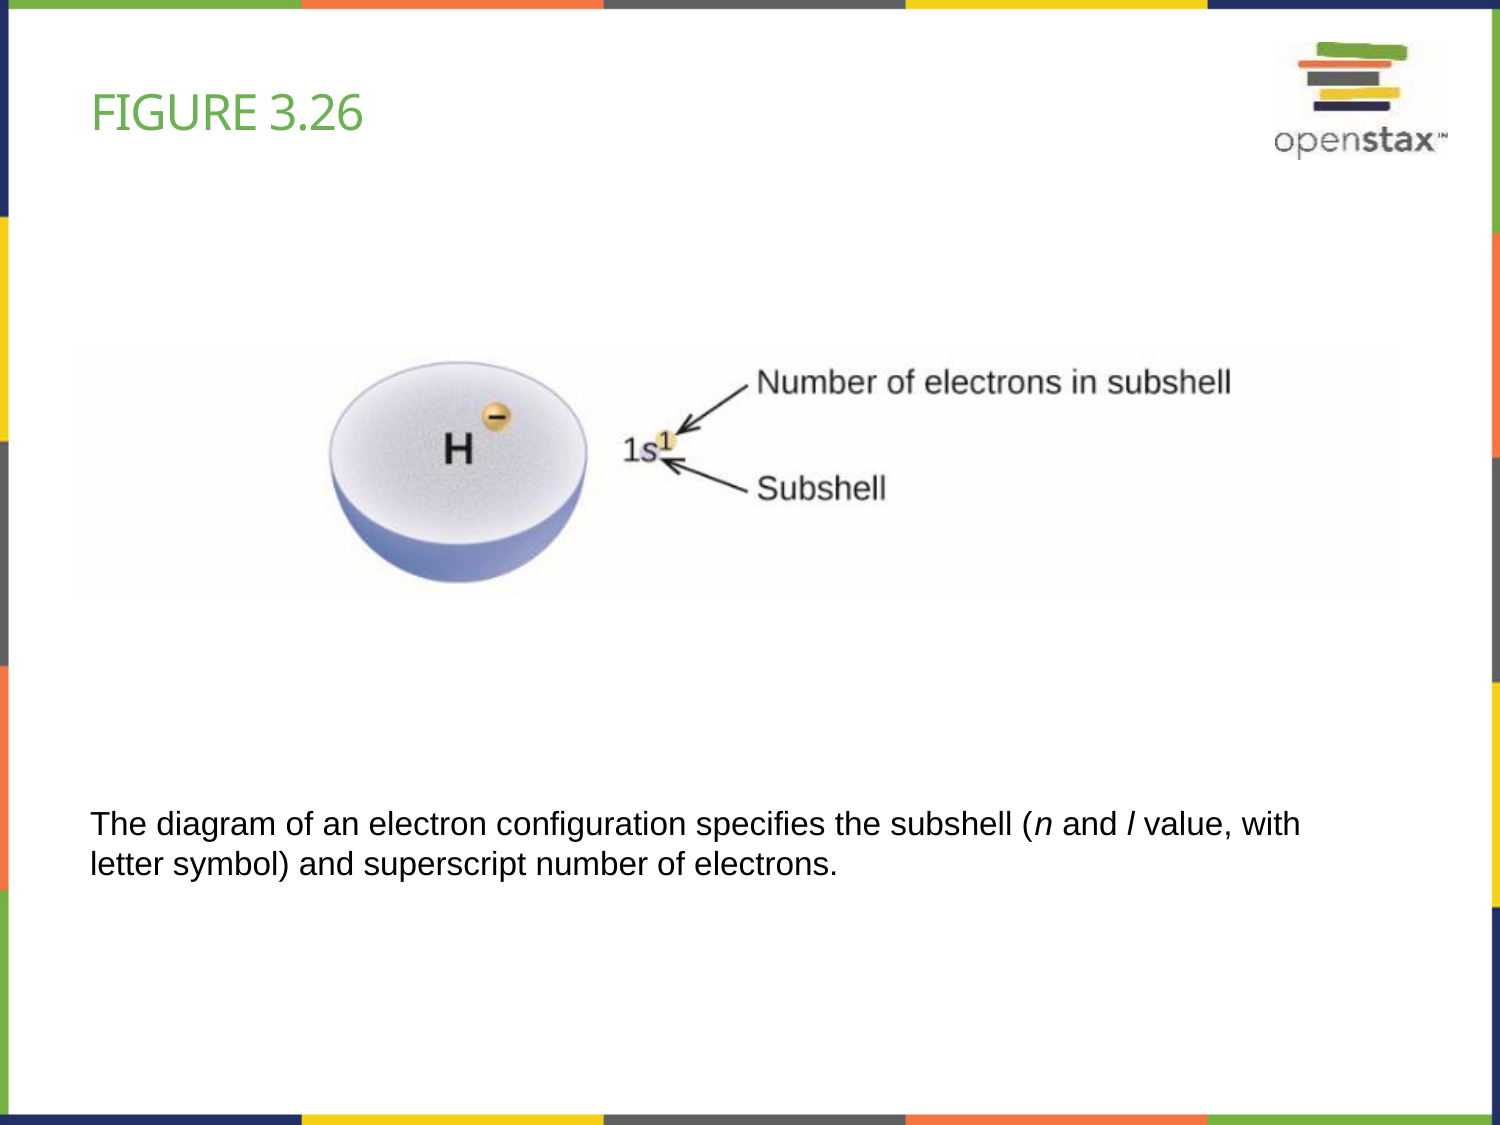

# Figure 3.26
The diagram of an electron configuration specifies the subshell (n and l value, with letter symbol) and superscript number of electrons.